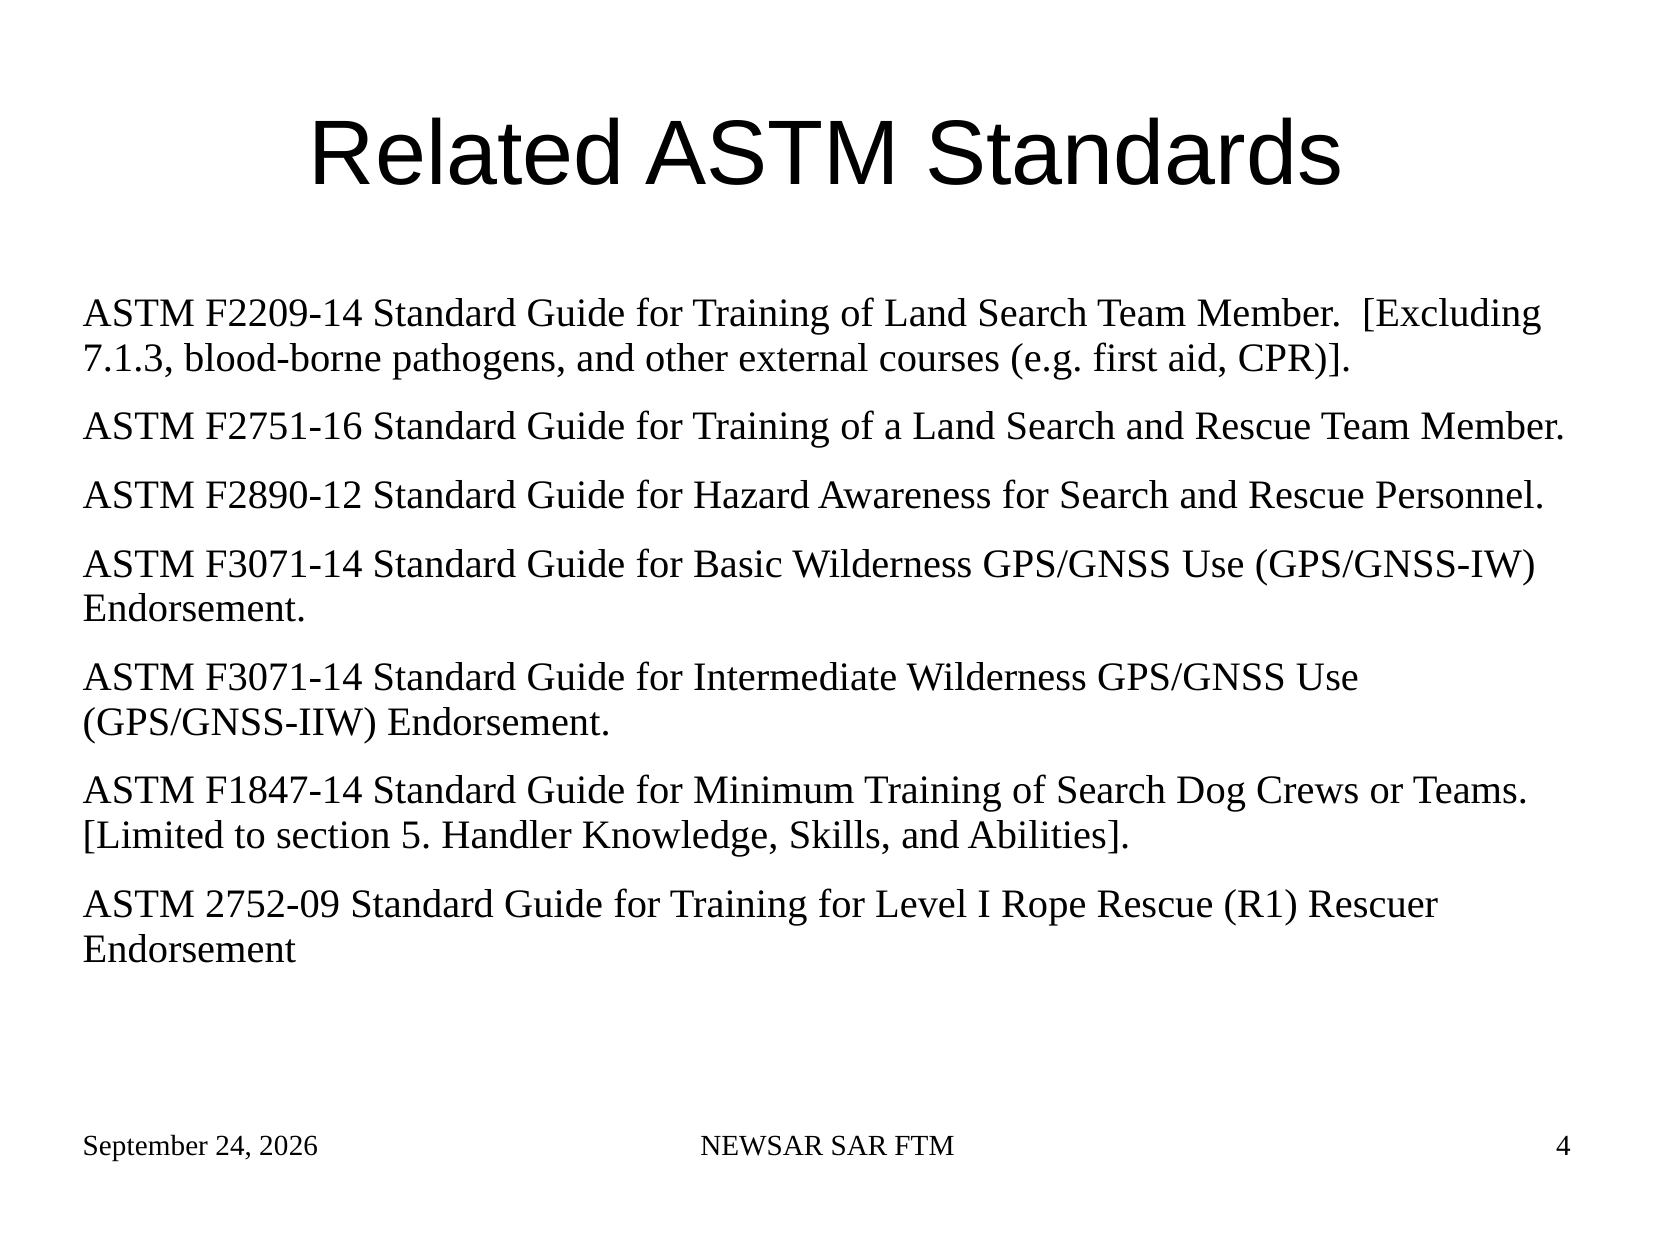

# Related ASTM Standards
ASTM F2209-14 Standard Guide for Training of Land Search Team Member. [Excluding 7.1.3, blood-borne pathogens, and other external courses (e.g. first aid, CPR)].
ASTM F2751-16 Standard Guide for Training of a Land Search and Rescue Team Member.
ASTM F2890-12 Standard Guide for Hazard Awareness for Search and Rescue Personnel.
ASTM F3071-14 Standard Guide for Basic Wilderness GPS/GNSS Use (GPS/GNSS-IW) Endorsement.
ASTM F3071-14 Standard Guide for Intermediate Wilderness GPS/GNSS Use (GPS/GNSS-IIW) Endorsement.
ASTM F1847-14 Standard Guide for Minimum Training of Search Dog Crews or Teams. [Limited to section 5. Handler Knowledge, Skills, and Abilities].
ASTM 2752-09 Standard Guide for Training for Level I Rope Rescue (R1) Rescuer Endorsement
NEWSAR SAR FTM
4